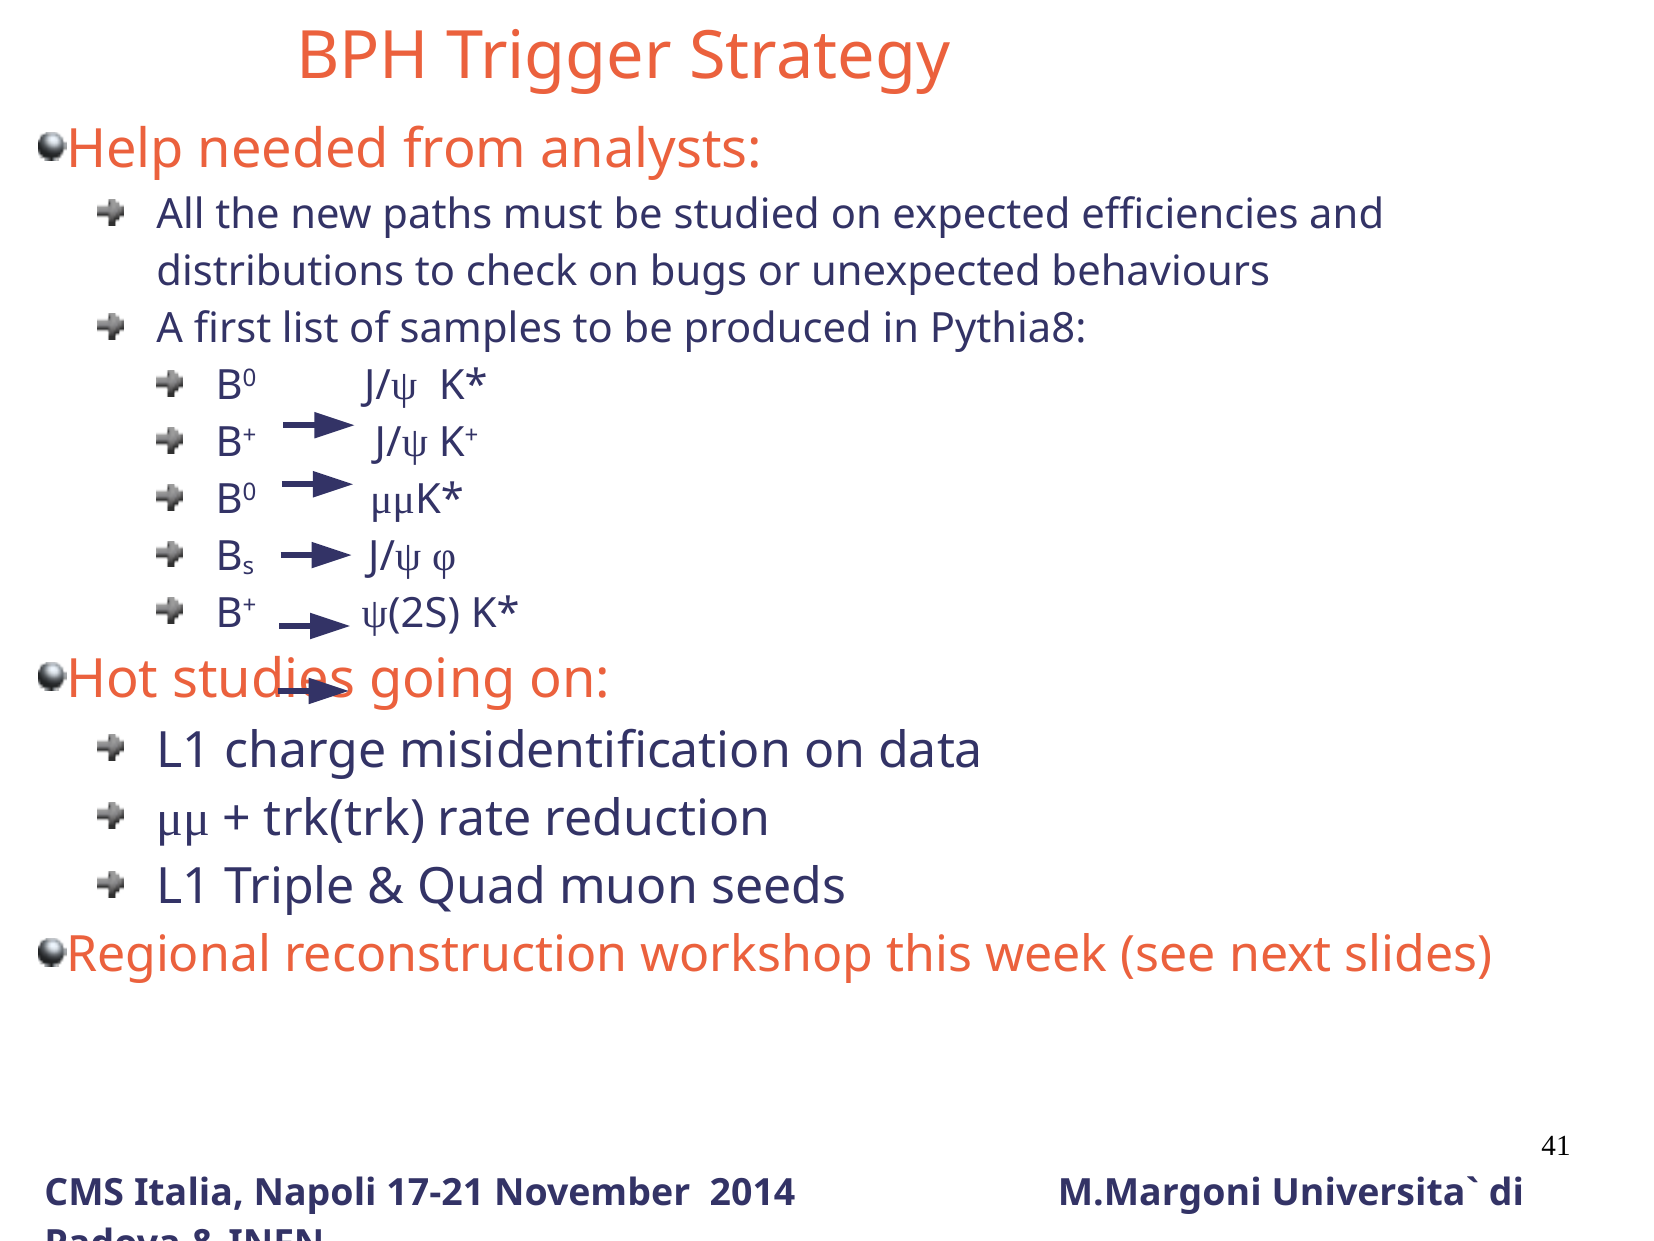

BPH Trigger Strategy
Help needed from analysts:
All the new paths must be studied on expected efficiencies and distributions to check on bugs or unexpected behaviours
A first list of samples to be produced in Pythia8:
B0 J/ψ K*
B+ J/ψ K+
B0 μμK*
Bs J/ψ φ
B+ ψ(2S) K*
Hot studies going on:
L1 charge misidentification on data
μμ + trk(trk) rate reduction
L1 Triple & Quad muon seeds
Regional reconstruction workshop this week (see next slides)
41
CMS Italia, Napoli 17-21 November 2014 M.Margoni Universita` di Padova & INFN